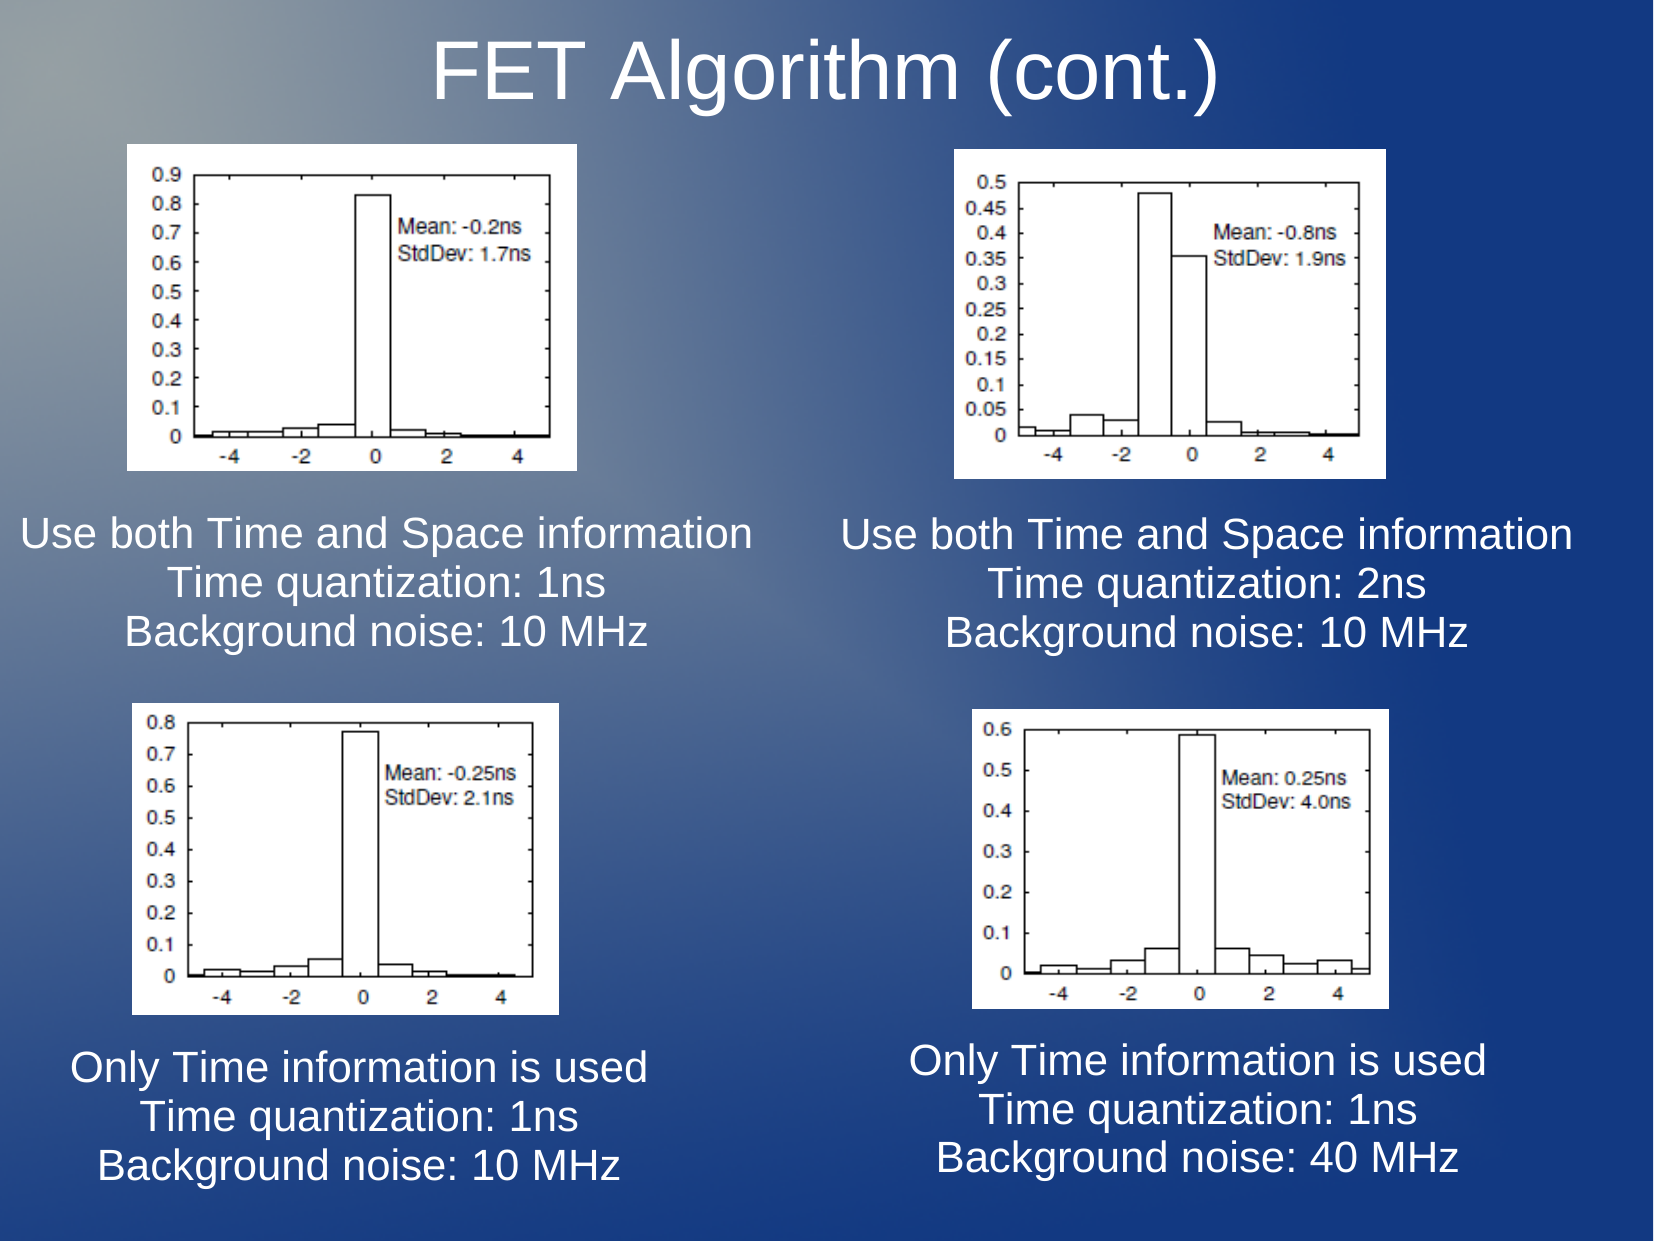

# FET Algorithm (cont.)
Use both Time and Space information
Time quantization: 1ns
Background noise: 10 MHz
Use both Time and Space information
Time quantization: 2ns
Background noise: 10 MHz
Only Time information is used
Time quantization: 1ns
Background noise: 40 MHz
Only Time information is used
Time quantization: 1ns
Background noise: 10 MHz